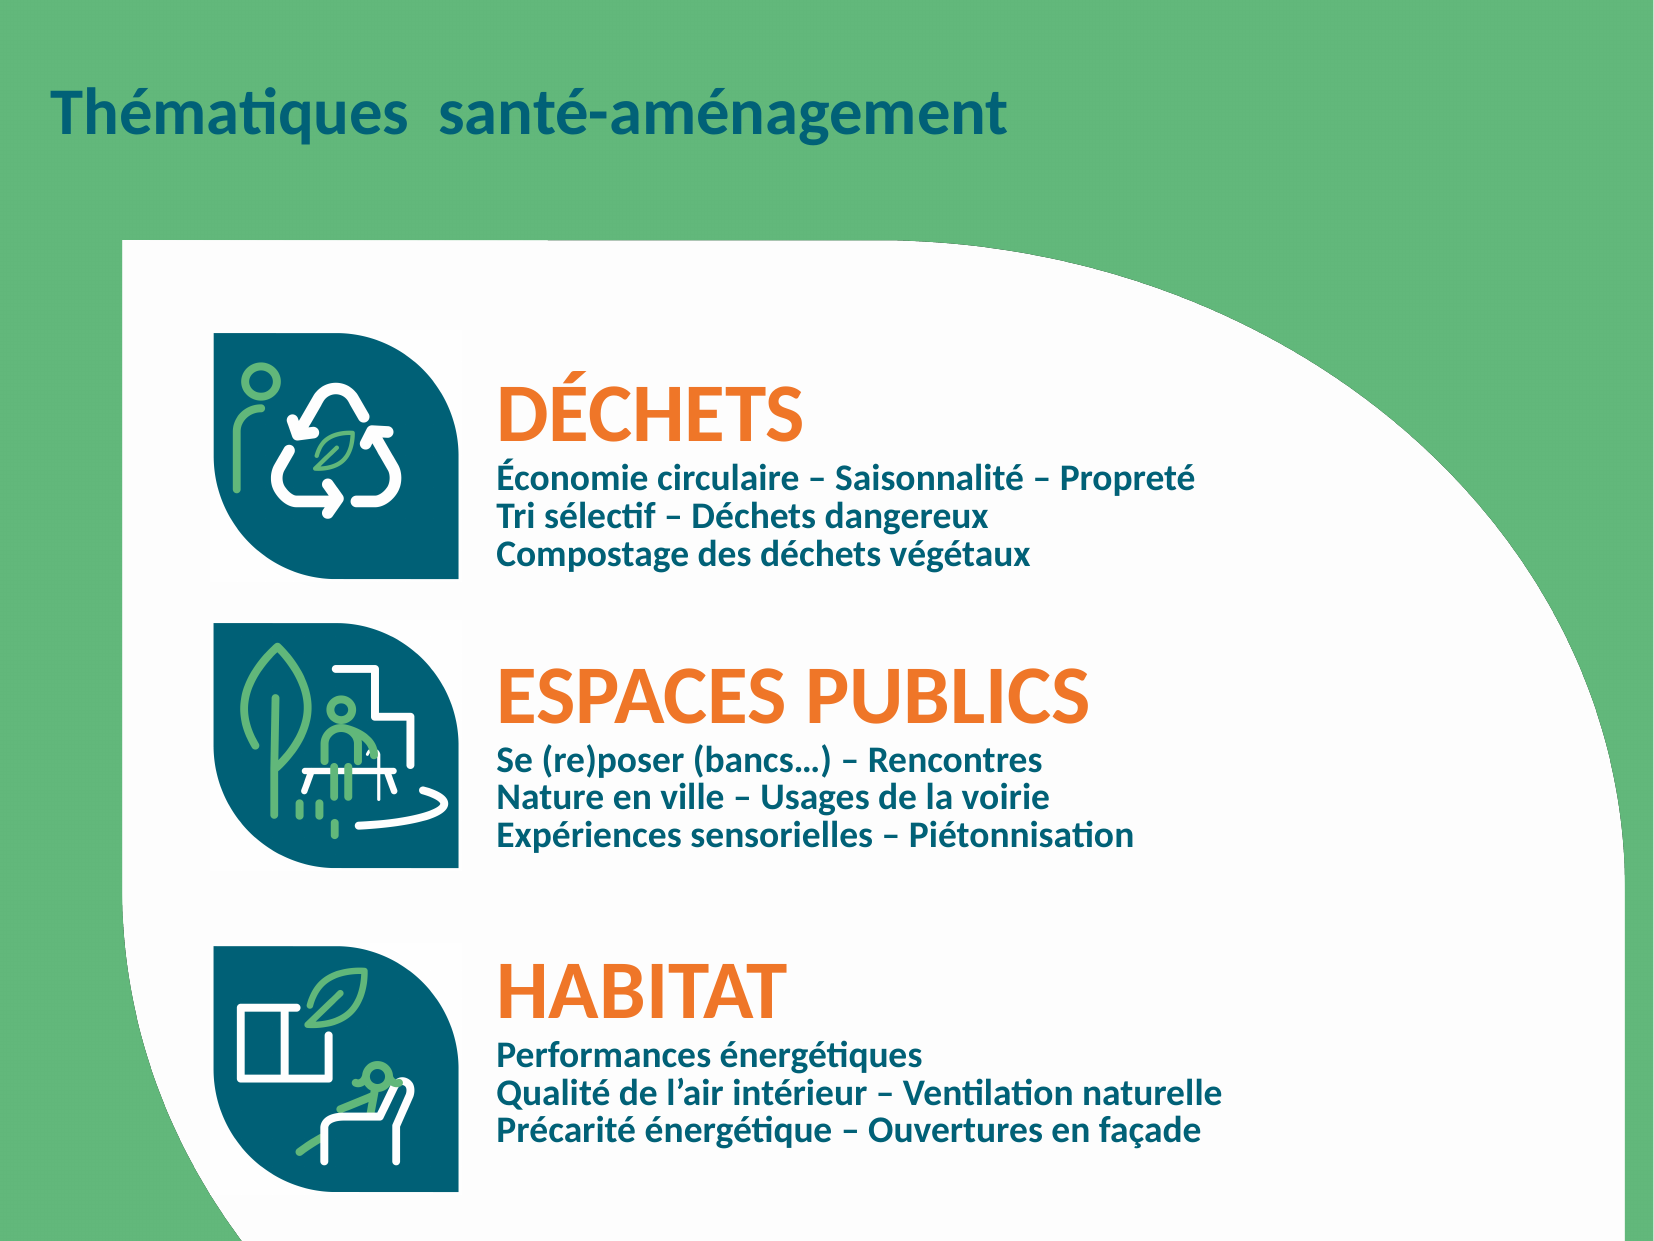

# Thématiques santé-aménagement
DÉCHETS
Économie circulaire – Saisonnalité – Propreté
Tri sélectif – Déchets dangereux
Compostage des déchets végétaux
ESPACES PUBLICS
Se (re)poser (bancs…) – Rencontres
Nature en ville – Usages de la voirie
Expériences sensorielles – Piétonnisation
HABITAT
Performances énergétiques
Qualité de l’air intérieur – Ventilation naturelle
Précarité énergétique – Ouvertures en façade